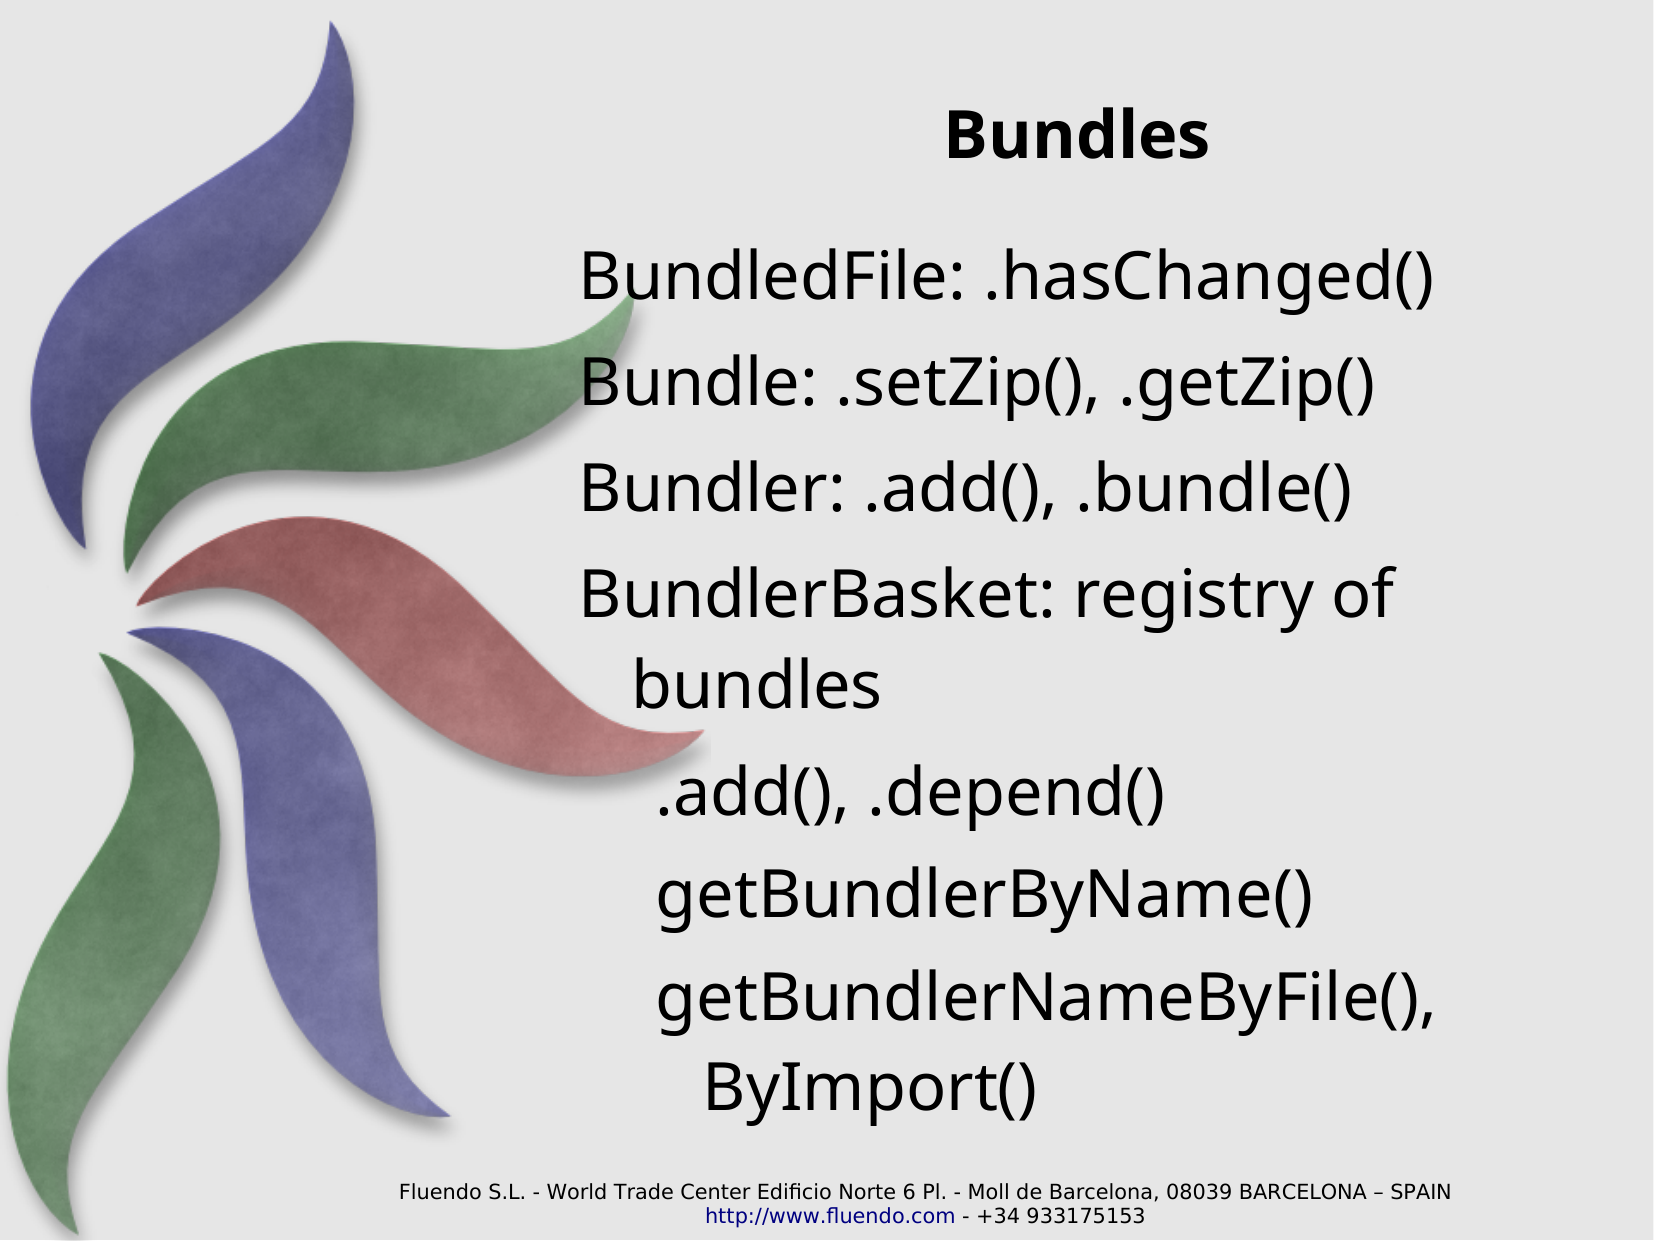

# Bundles
BundledFile: .hasChanged()
Bundle: .setZip(), .getZip()
Bundler: .add(), .bundle()
BundlerBasket: registry of bundles
.add(), .depend()
getBundlerByName()
getBundlerNameByFile(), ByImport()